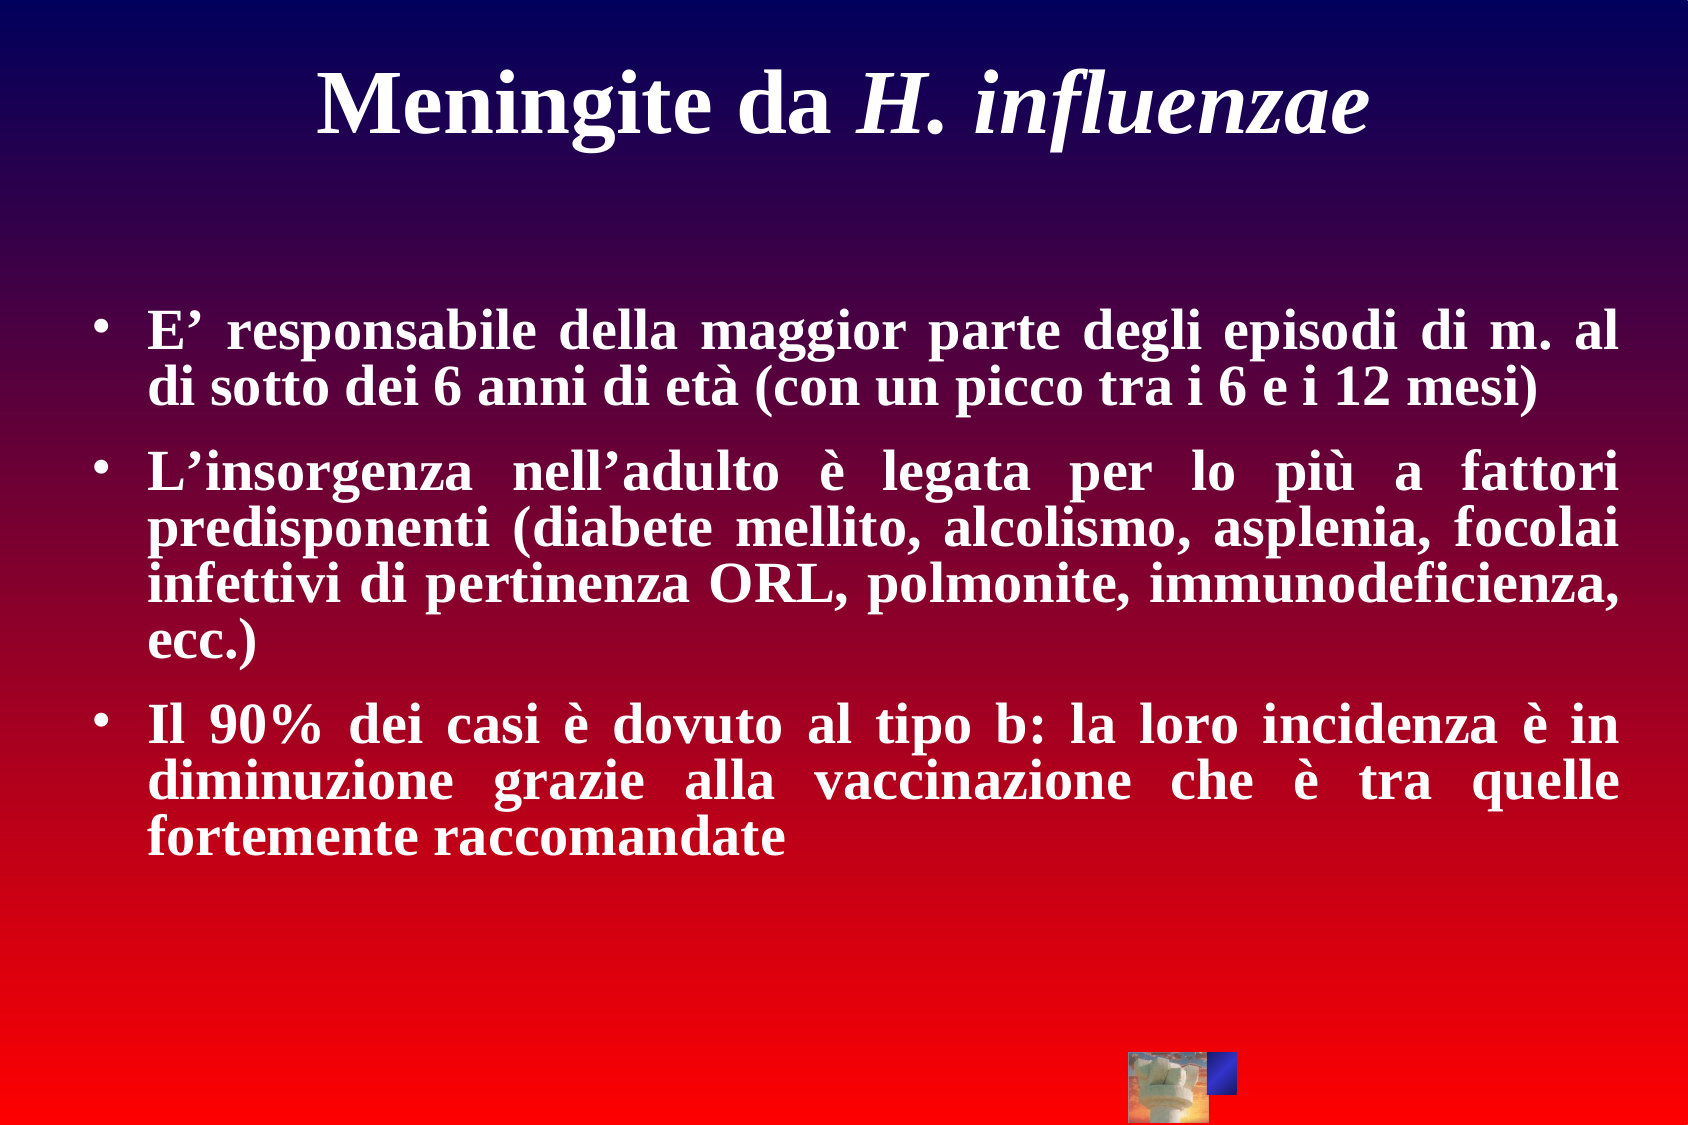

Meningite da H. influenzae
E’ responsabile della maggior parte degli episodi di m. al di sotto dei 6 anni di età (con un picco tra i 6 e i 12 mesi)
L’insorgenza nell’adulto è legata per lo più a fattori predisponenti (diabete mellito, alcolismo, asplenia, focolai infettivi di pertinenza ORL, polmonite, immunodeficienza, ecc.)
Il 90% dei casi è dovuto al tipo b: la loro incidenza è in diminuzione grazie alla vaccinazione che è tra quelle fortemente raccomandate